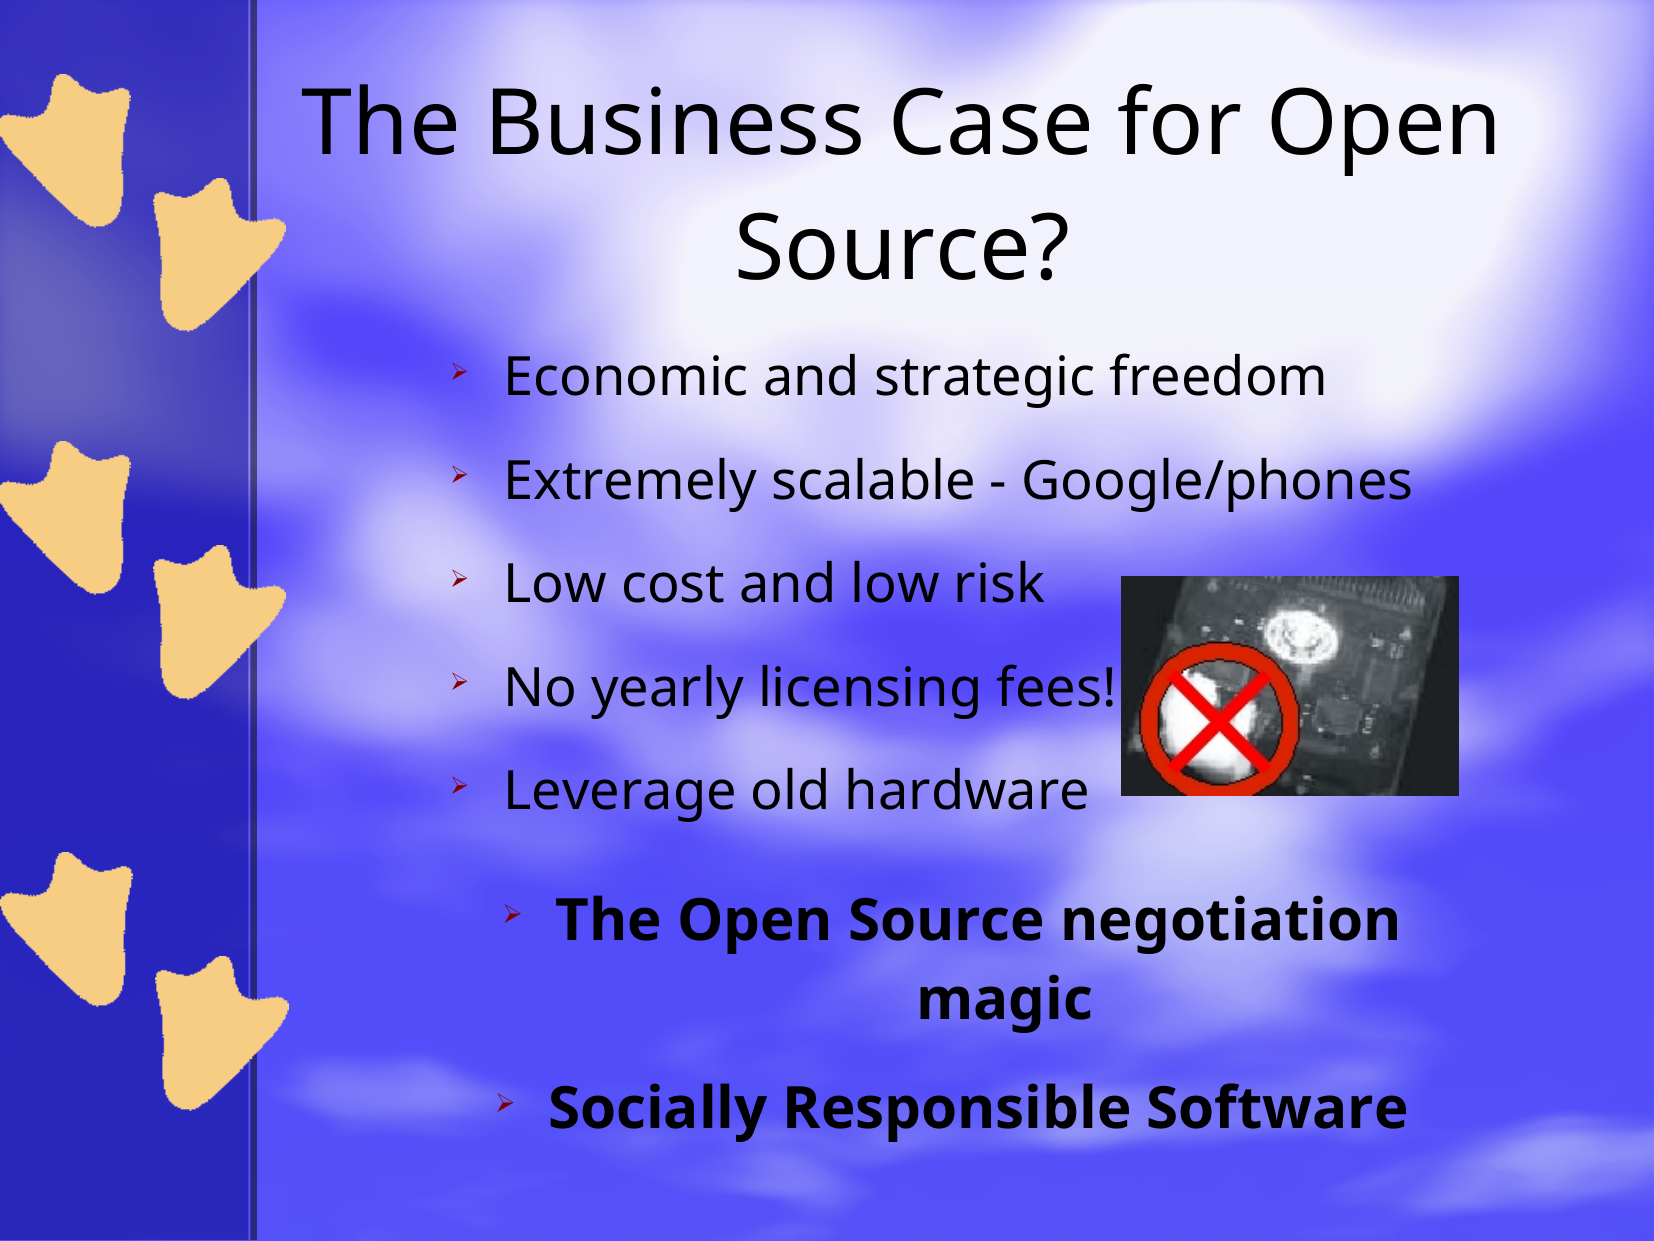

The Business Case for Open Source?
# Economic and strategic freedom
Extremely scalable - Google/phones
Low cost and low risk
No yearly licensing fees!
Leverage old hardware
The Open Source negotiation magic
Socially Responsible Software